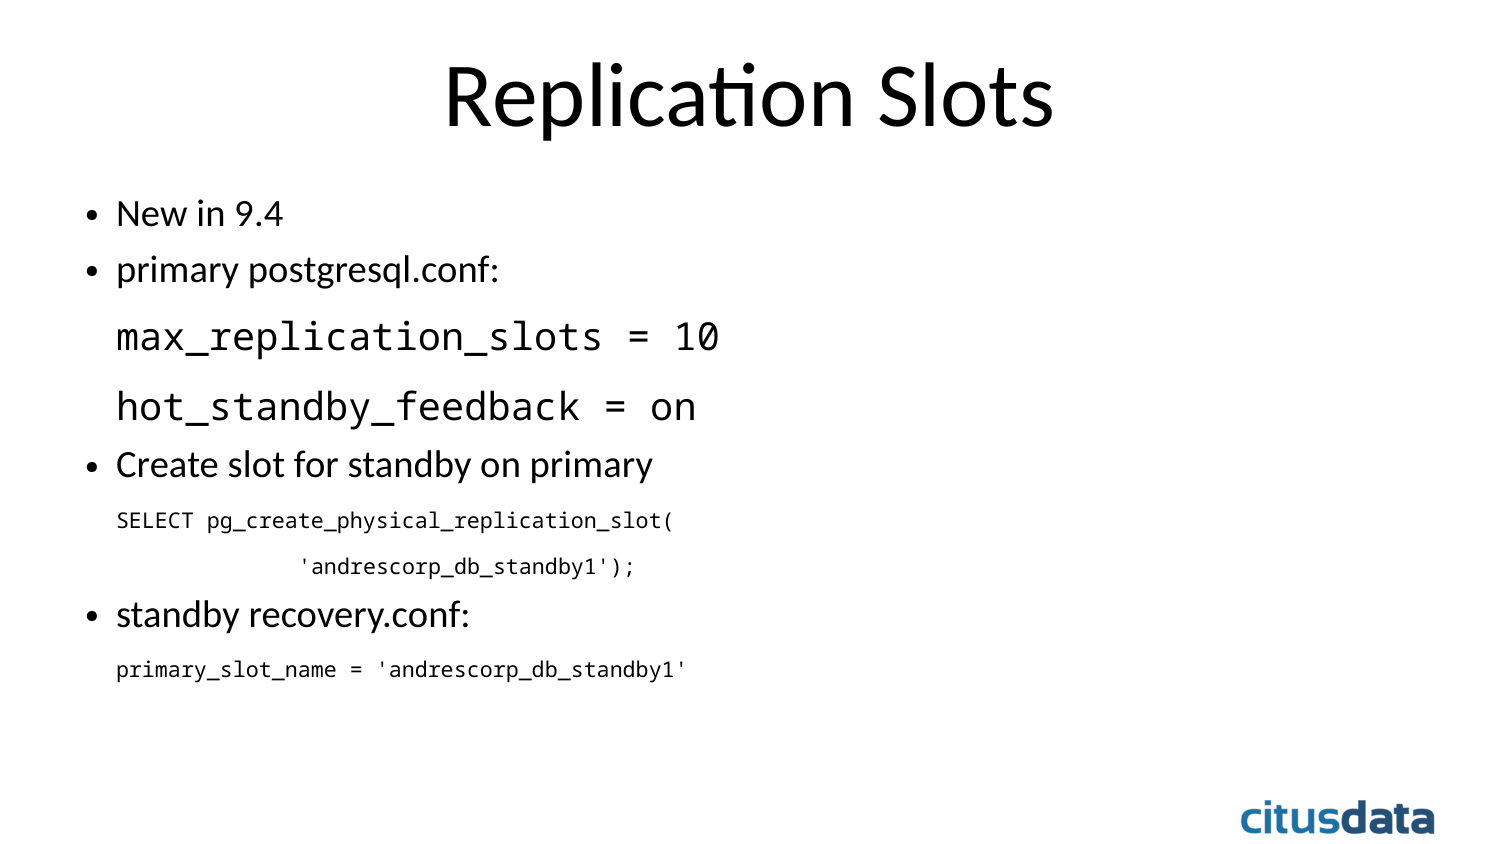

# Replication Slots
New in 9.4
primary postgresql.conf:
max_replication_slots = 10
hot_standby_feedback = on
Create slot for standby on primary
SELECT pg_create_physical_replication_slot(
 'andrescorp_db_standby1');
standby recovery.conf:
primary_slot_name = 'andrescorp_db_standby1'